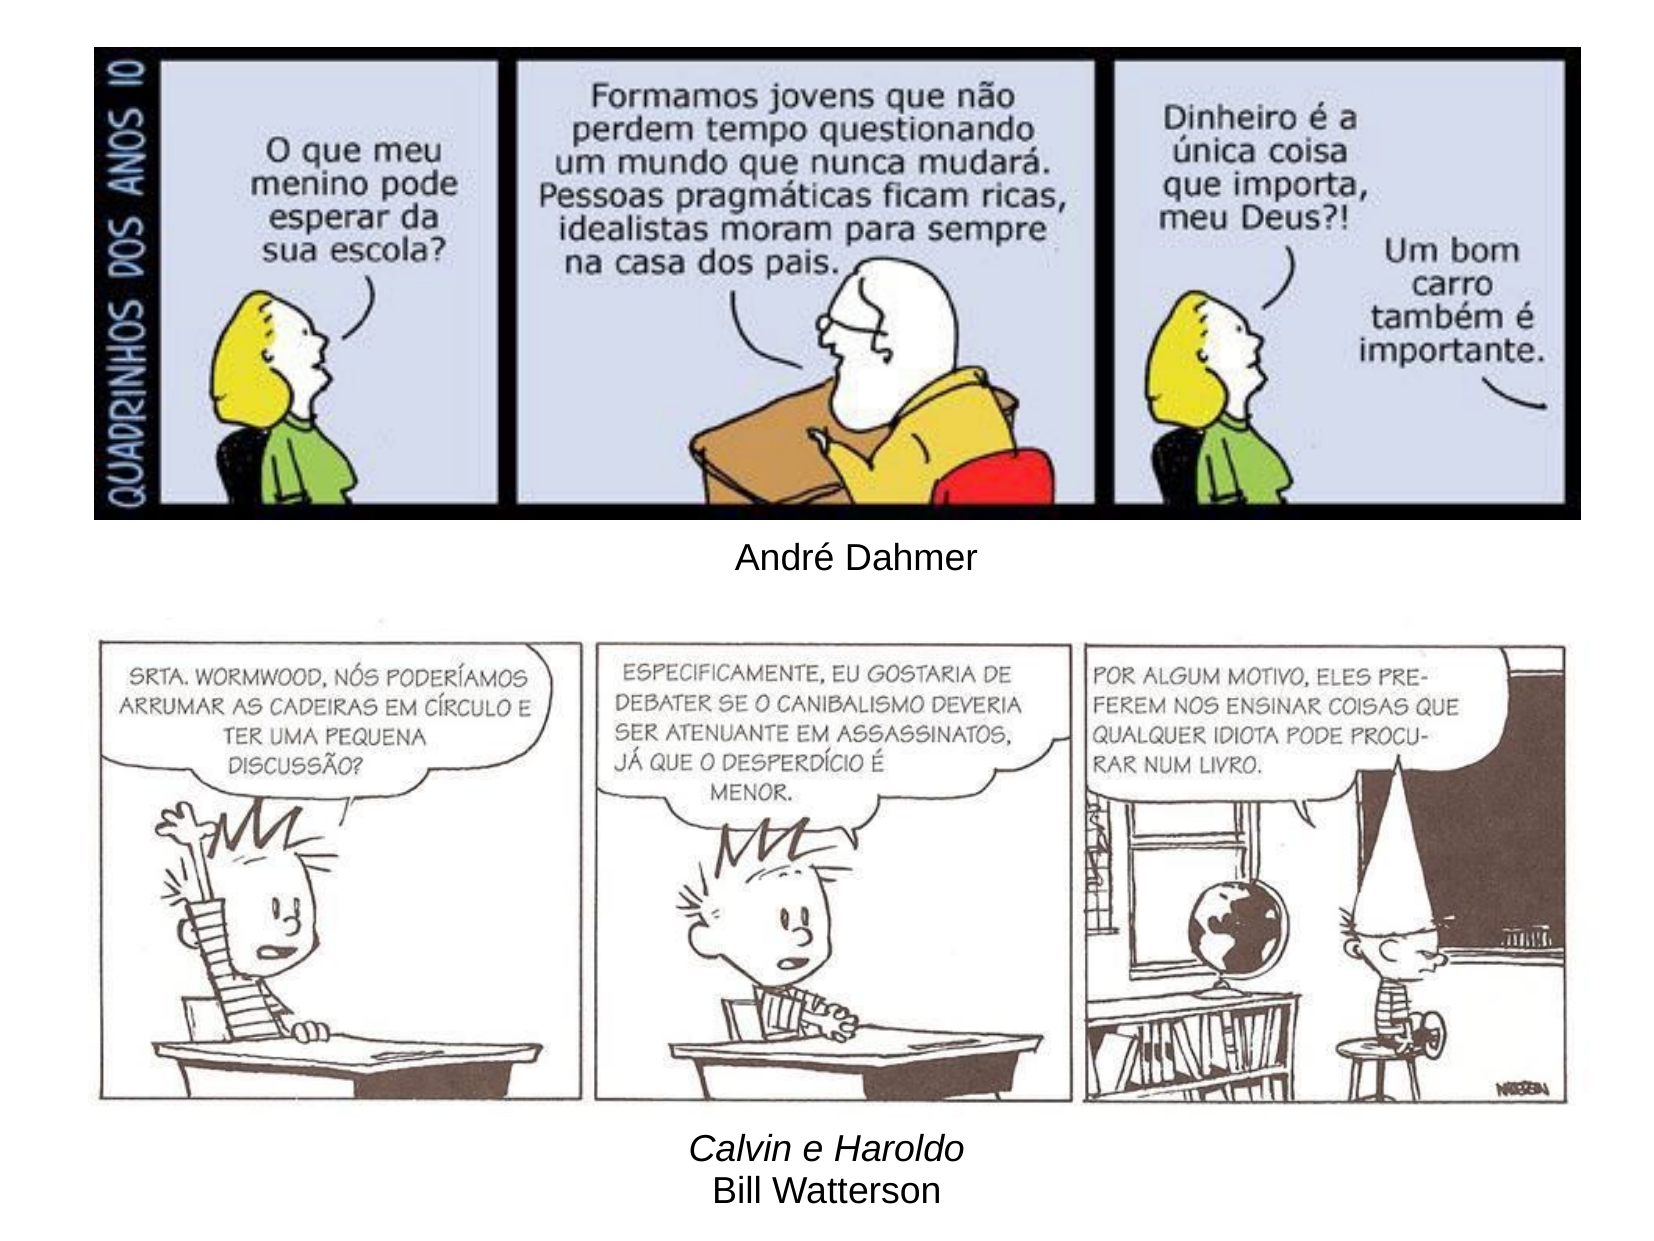

André Dahmer
Calvin e Haroldo
Bill Watterson